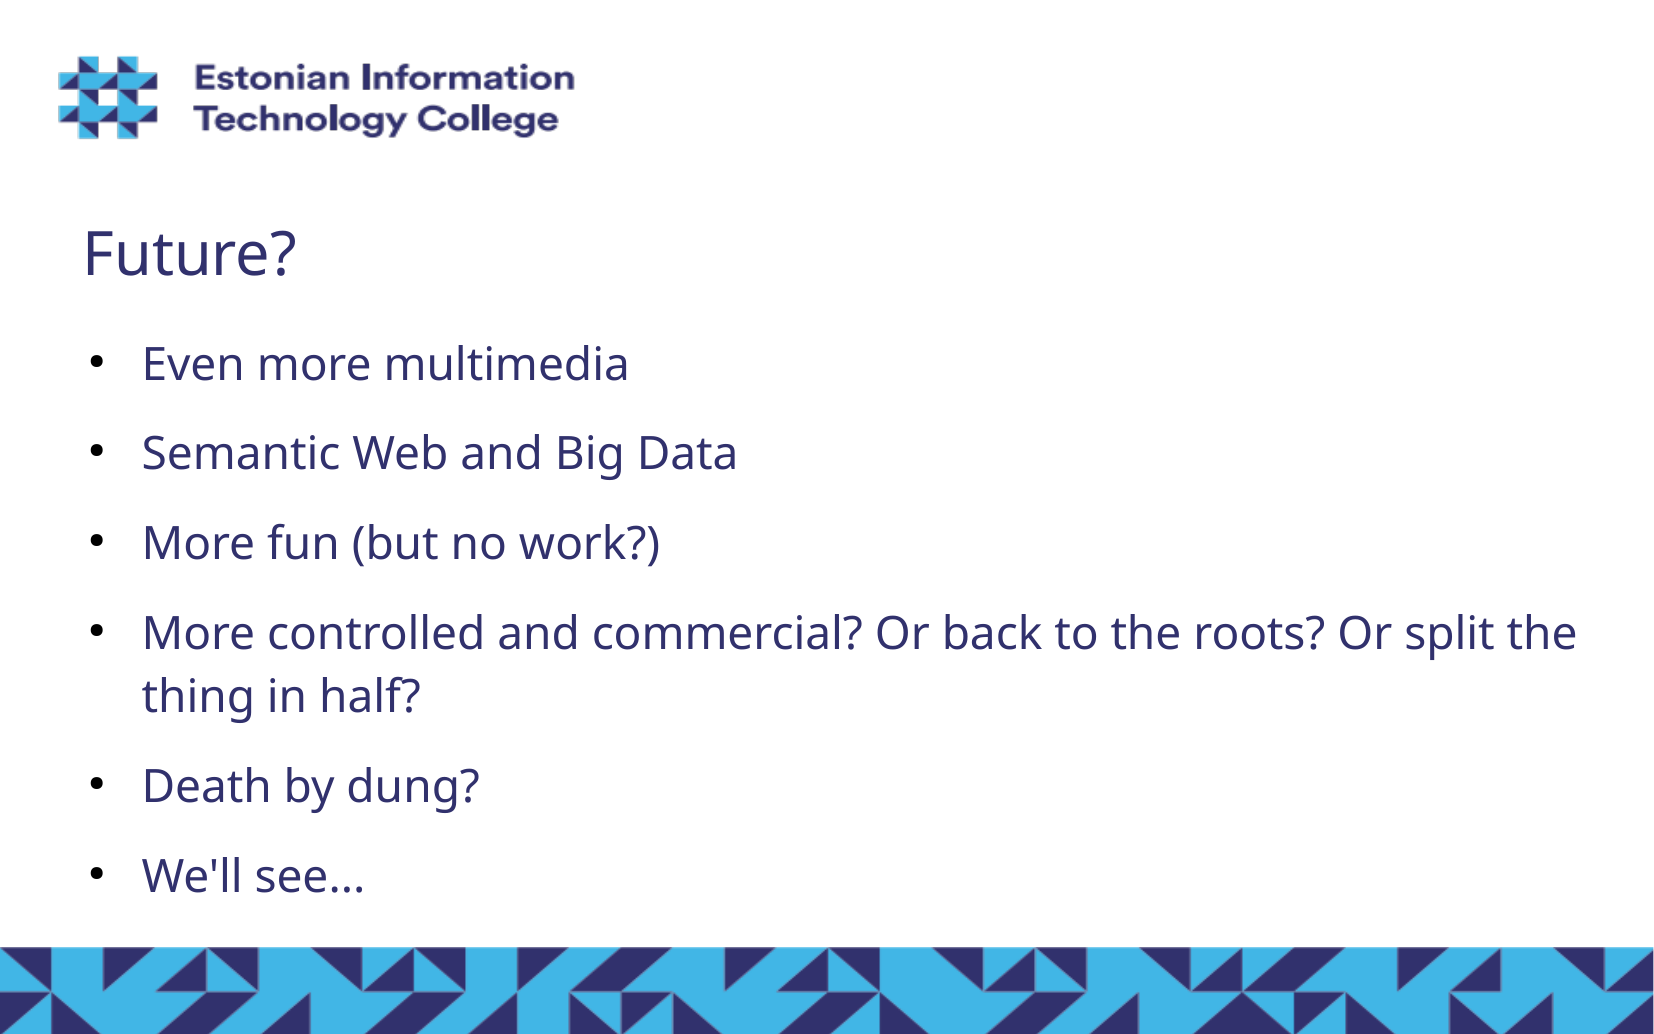

# Future?
Even more multimedia
Semantic Web and Big Data
More fun (but no work?)
More controlled and commercial? Or back to the roots? Or split the thing in half?
Death by dung?
We'll see...